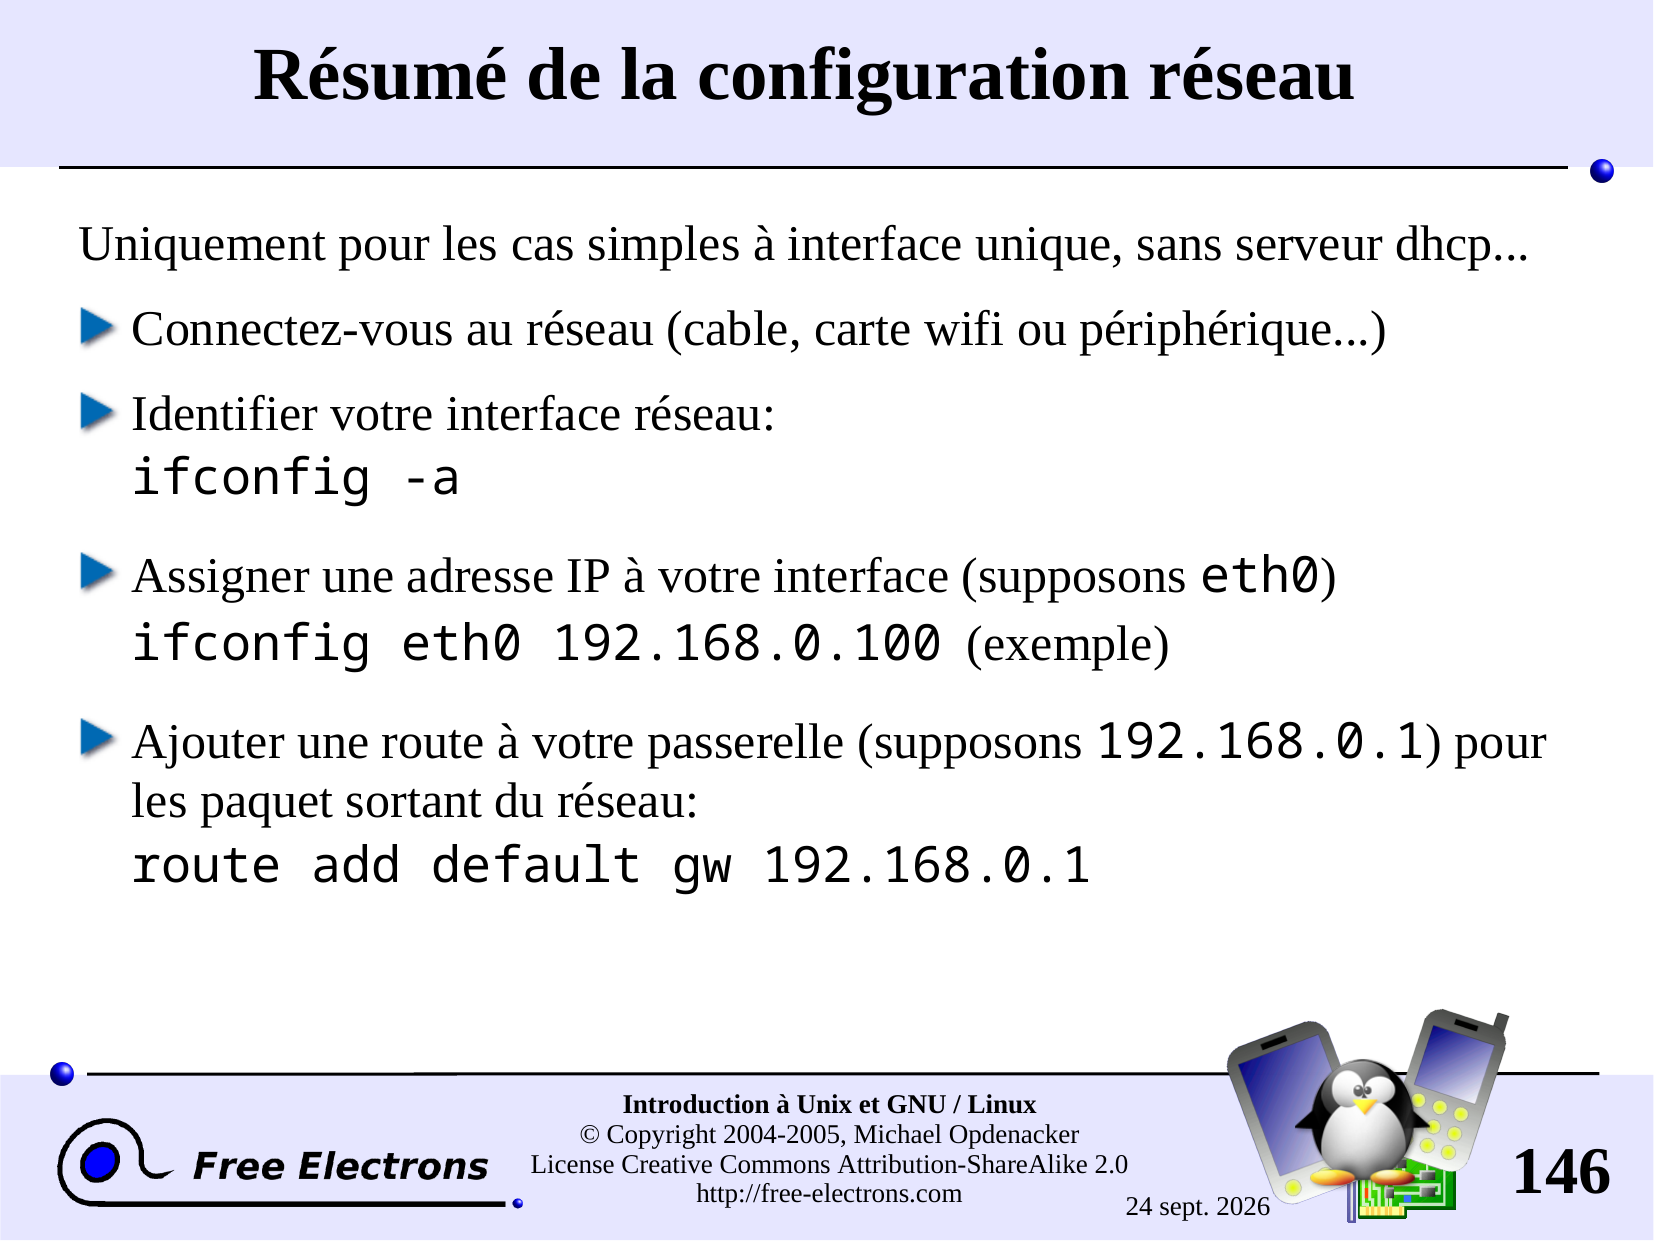

# Résumé de la configuration réseau
Uniquement pour les cas simples à interface unique, sans serveur dhcp...
Connectez-vous au réseau (cable, carte wifi ou périphérique...)
Identifier votre interface réseau:
ifconfig -a
Assigner une adresse IP à votre interface (supposons eth0)
ifconfig eth0 192.168.0.100 (exemple)
Ajouter une route à votre passerelle (supposons 192.168.0.1) pour les paquet sortant du réseau:
route add default gw 192.168.0.1